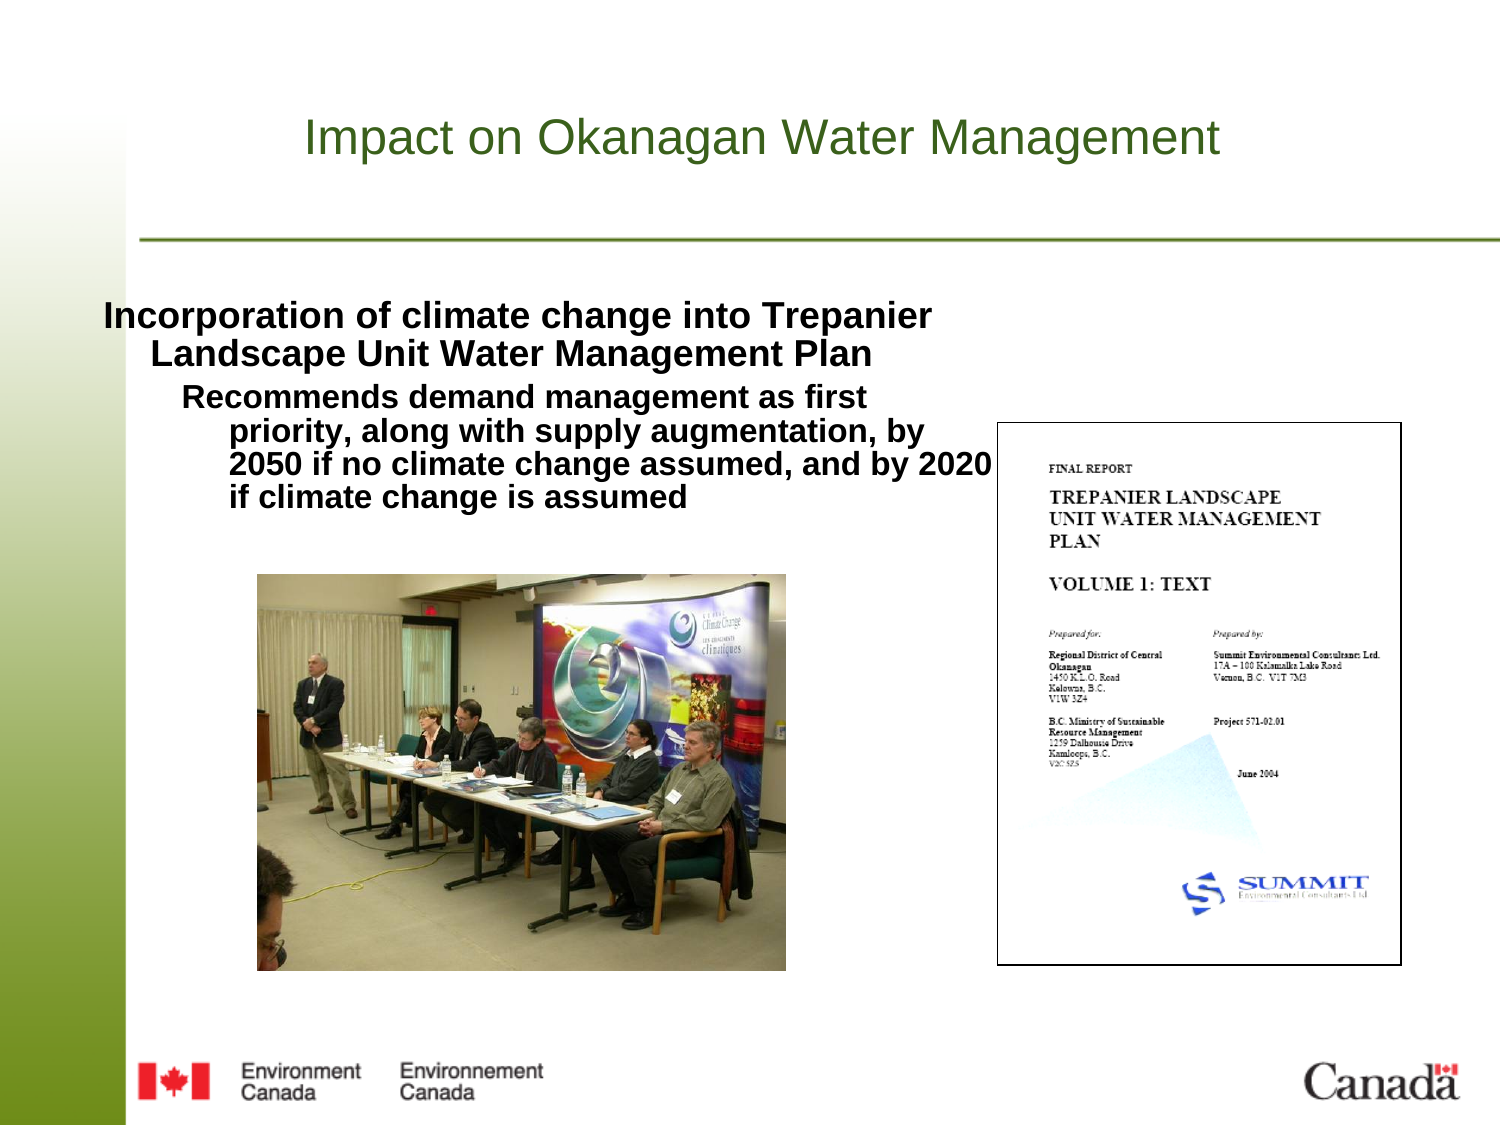

Impact on Okanagan Water Management
# Incorporation of climate change into Trepanier Landscape Unit Water Management Plan
Recommends demand management as first priority, along with supply augmentation, by 2050 if no climate change assumed, and by 2020 if climate change is assumed